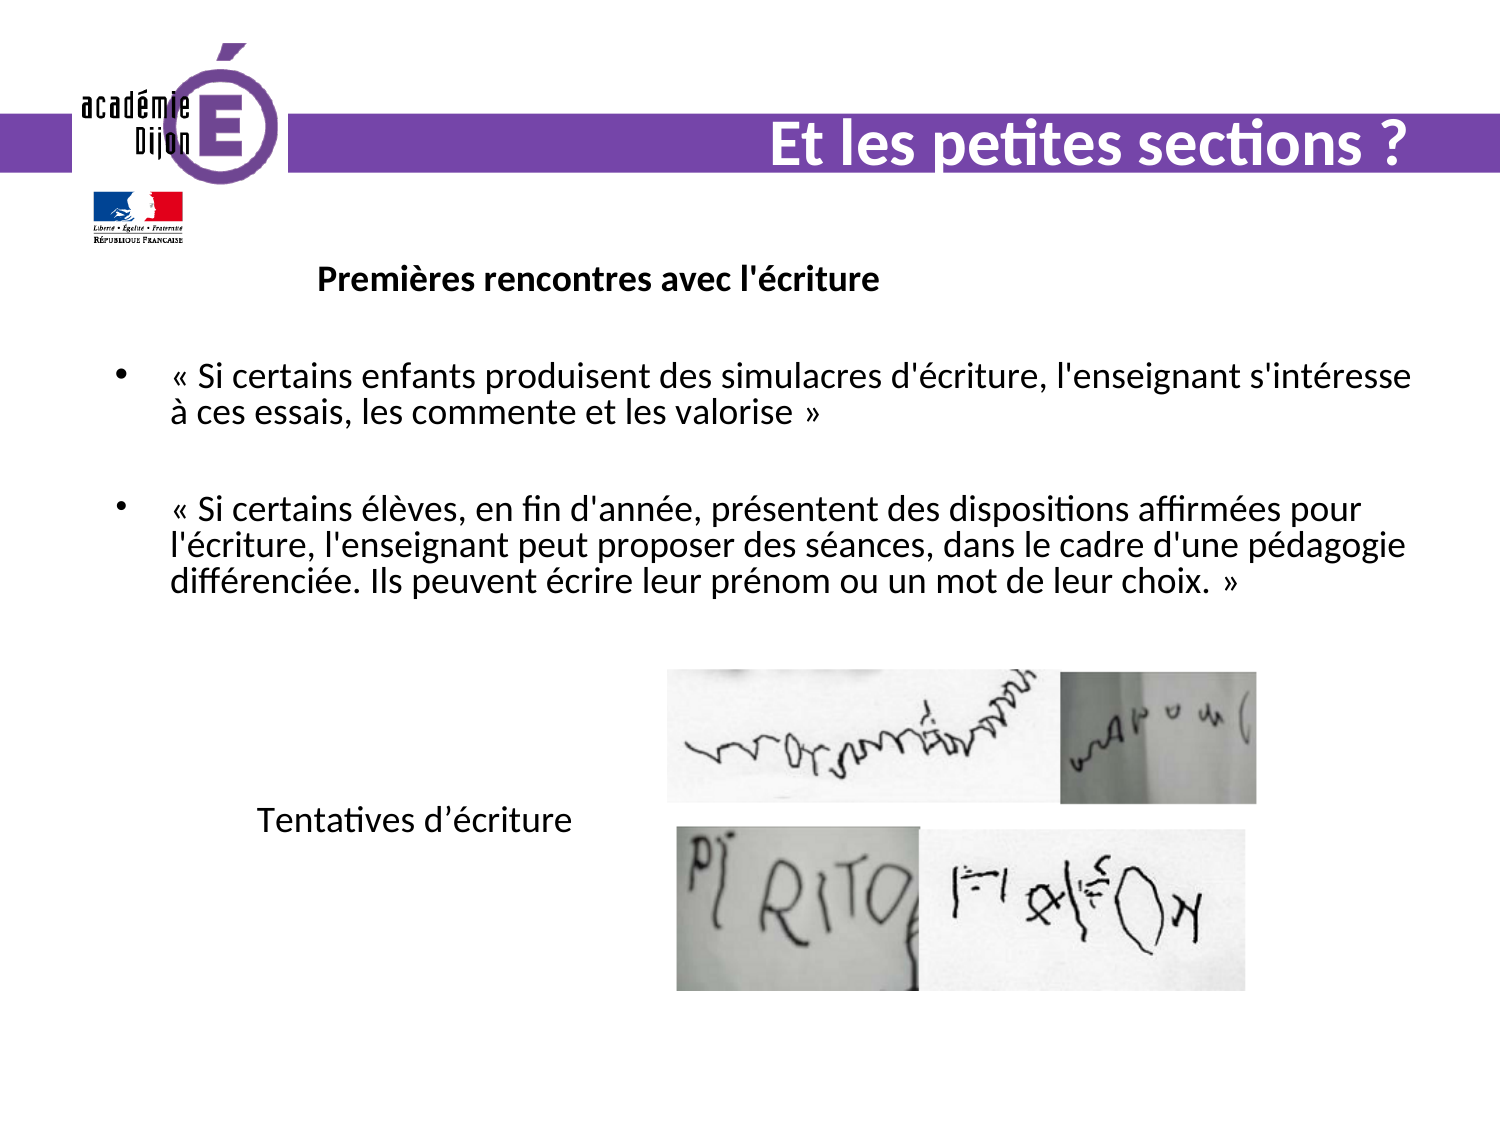

Et les petites sections ?
			Premières rencontres avec l'écriture
« Si certains enfants produisent des simulacres d'écriture, l'enseignant s'intéresse à ces essais, les commente et les valorise »
« Si certains élèves, en fin d'année, présentent des dispositions affirmées pour l'écriture, l'enseignant peut proposer des séances, dans le cadre d'une pédagogie différenciée. Ils peuvent écrire leur prénom ou un mot de leur choix. »
Tentatives d’écriture